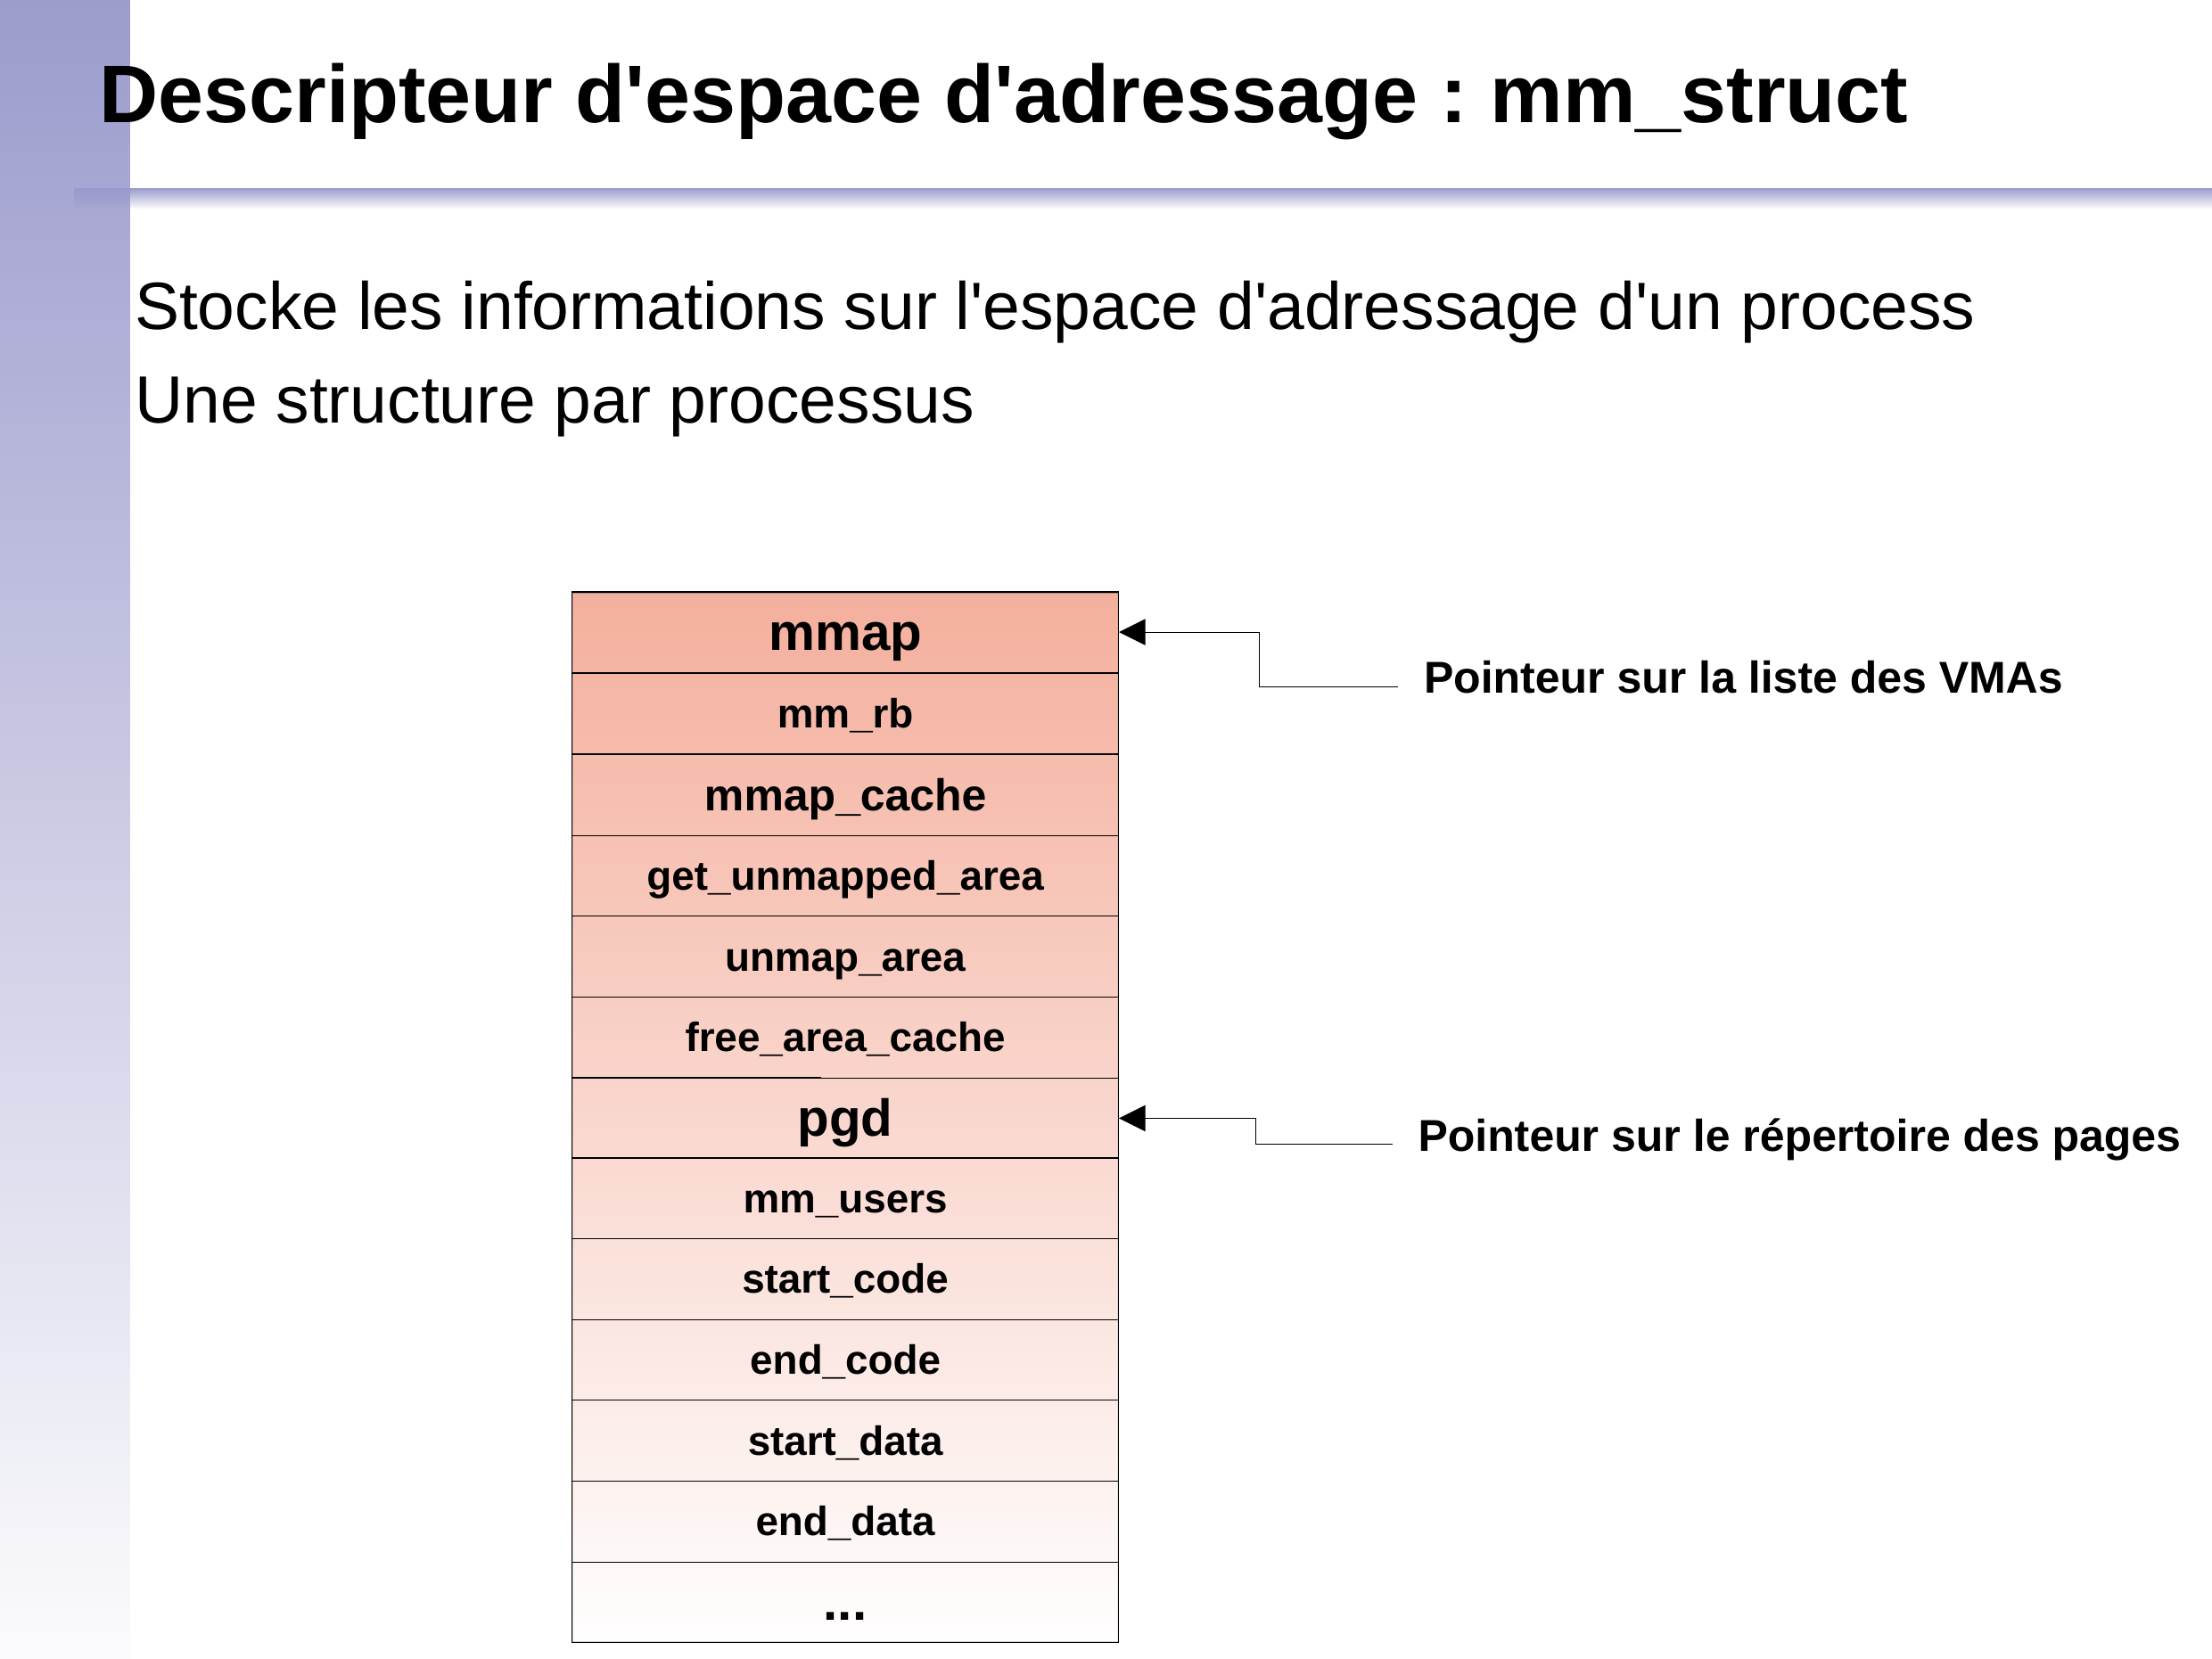

# Descripteur d'espace d'adressage : mm_struct
Stocke les informations sur l'espace d'adressage d'un process
Une structure par processus
mmap
 Pointeur sur la liste des VMAs
mm_rb
mmap_cache
get_unmapped_area
unmap_area
free_area_cache
pgd
 Pointeur sur le répertoire des pages
mm_users
start_code
end_code
start_data
end_data
...